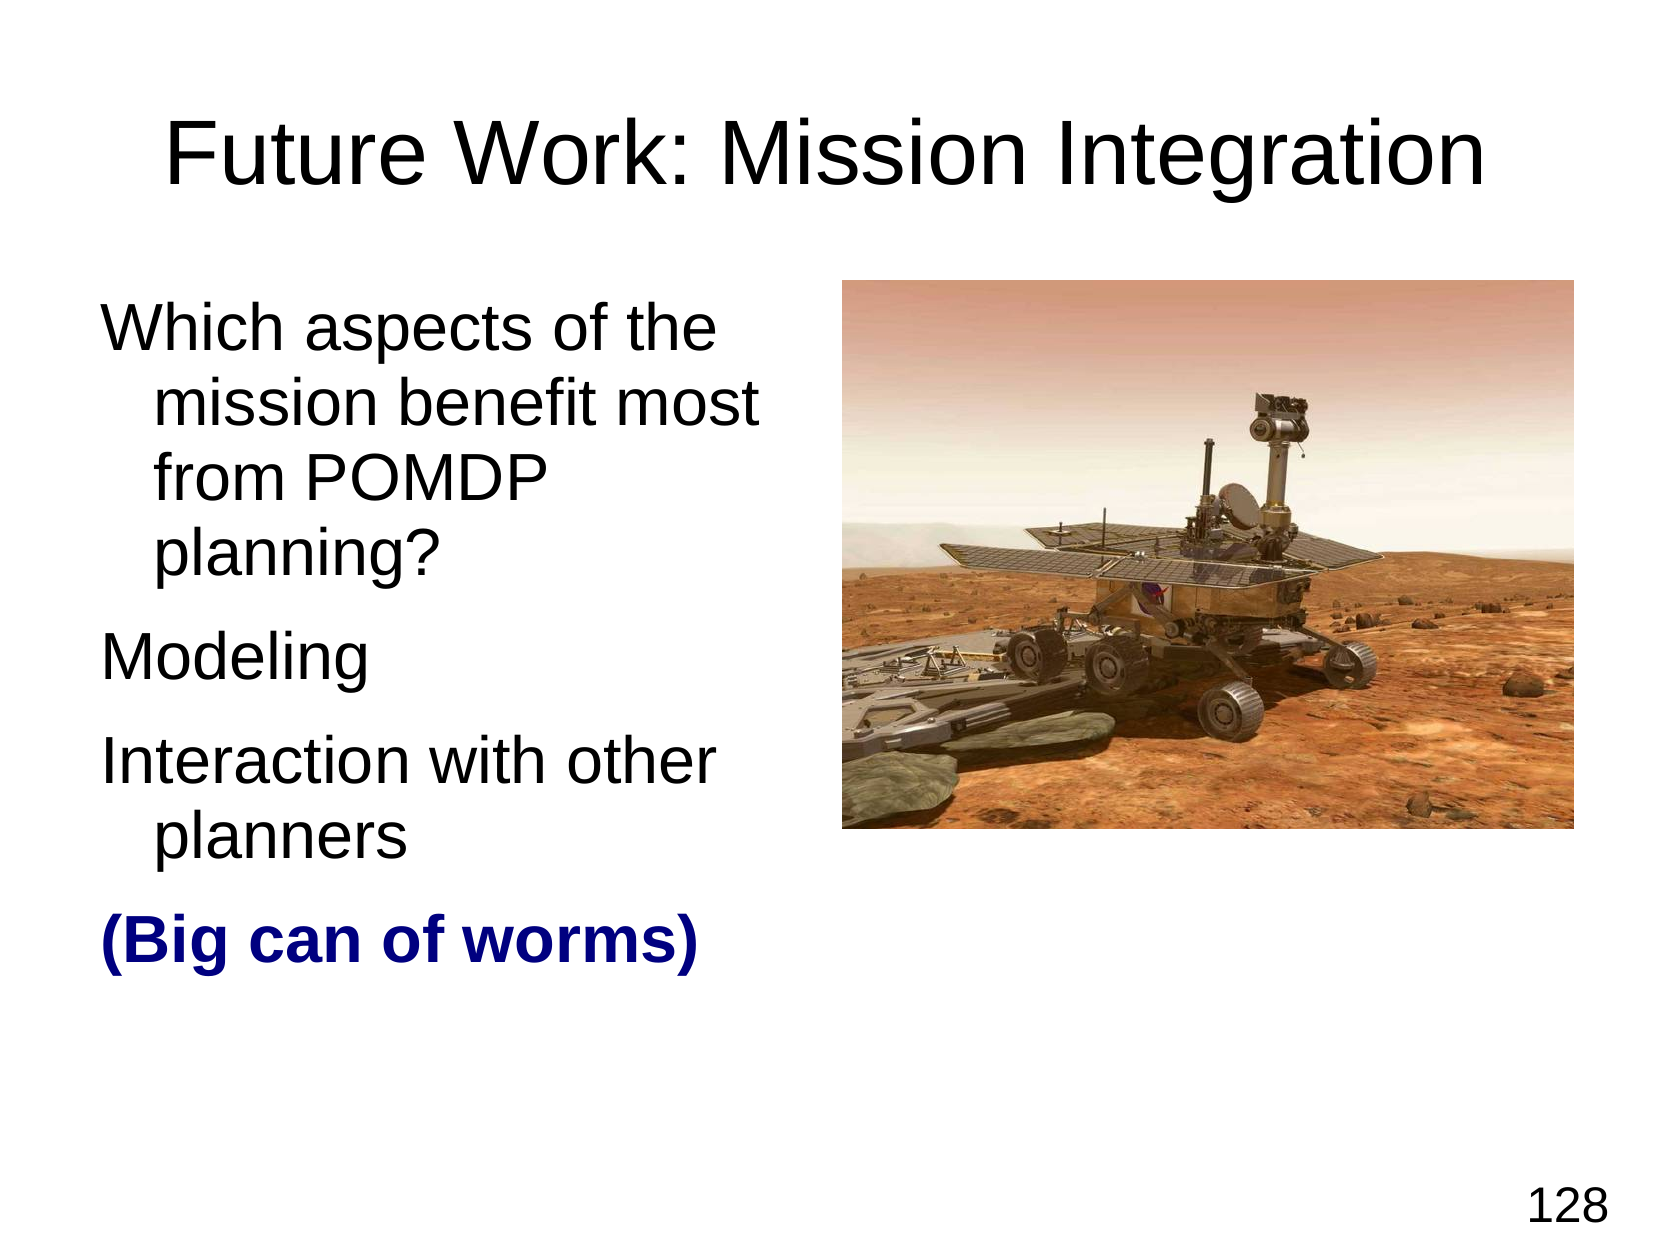

# Future Work: Mission Integration
Which aspects of the mission benefit most from POMDP planning?
Modeling
Interaction with other planners
(Big can of worms)